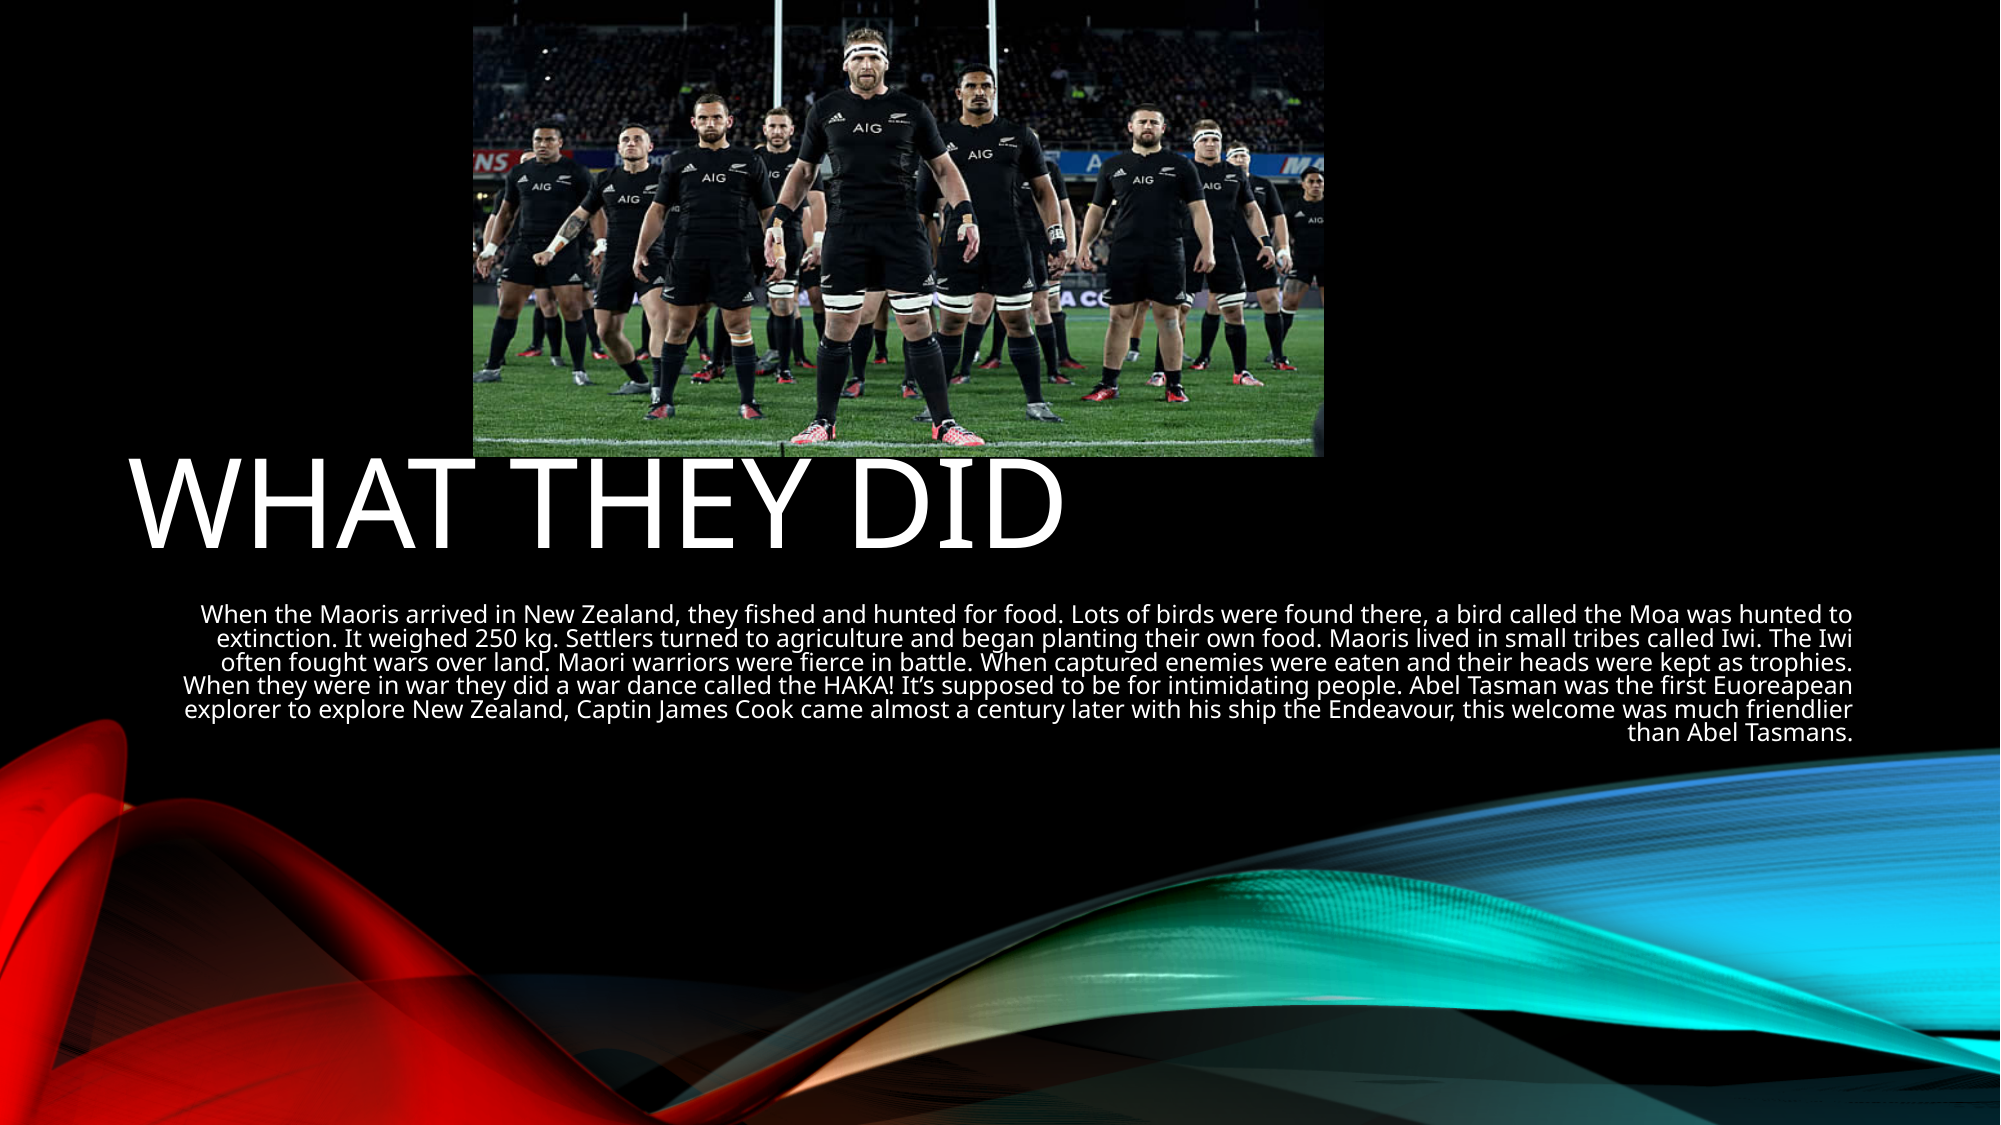

# What they did
When the Maoris arrived in New Zealand, they fished and hunted for food. Lots of birds were found there, a bird called the Moa was hunted to extinction. It weighed 250 kg. Settlers turned to agriculture and began planting their own food. Maoris lived in small tribes called Iwi. The Iwi often fought wars over land. Maori warriors were fierce in battle. When captured enemies were eaten and their heads were kept as trophies. When they were in war they did a war dance called the HAKA! It’s supposed to be for intimidating people. Abel Tasman was the first Euoreapean explorer to explore New Zealand, Captin James Cook came almost a century later with his ship the Endeavour, this welcome was much friendlier than Abel Tasmans.